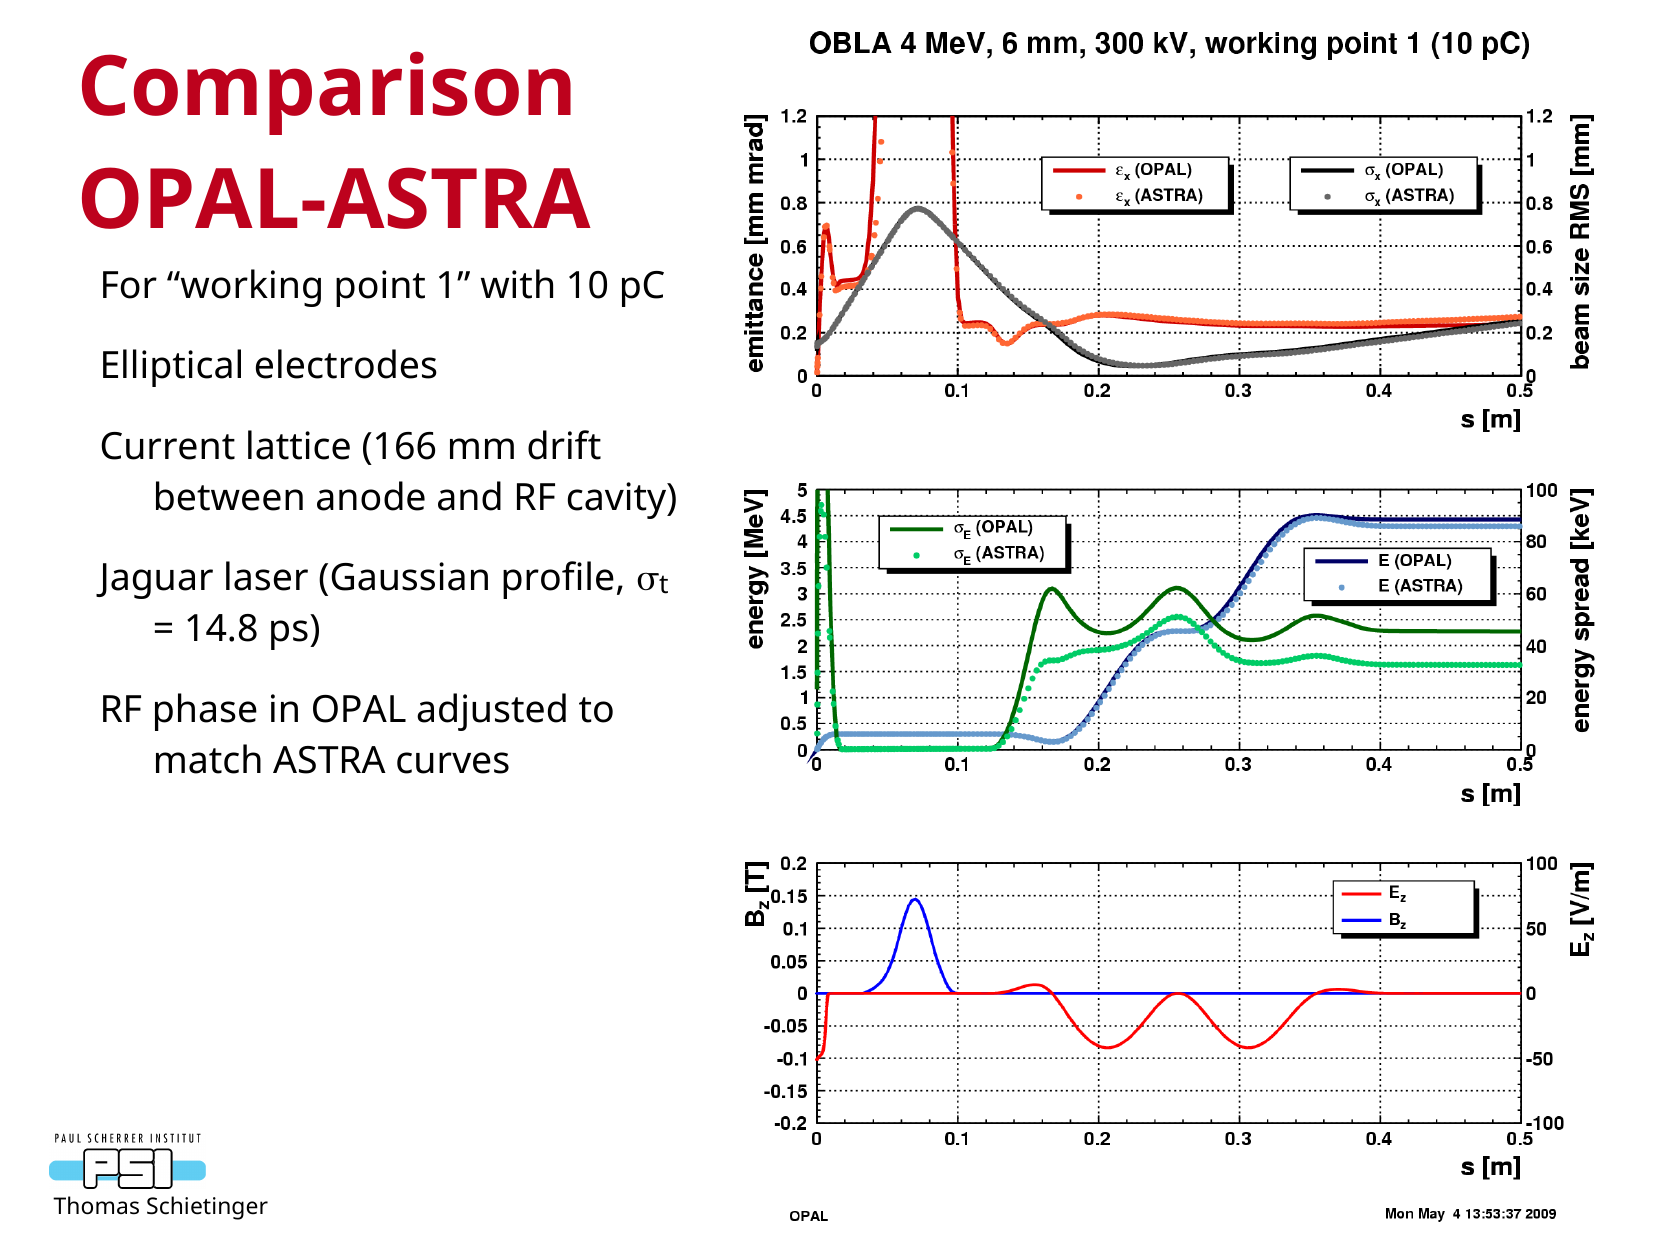

# Comparison OPAL-ASTRA
For “working point 1” with 10 pC
Elliptical electrodes
Current lattice (166 mm drift between anode and RF cavity)
Jaguar laser (Gaussian profile, t = 14.8 ps)
RF phase in OPAL adjusted to match ASTRA curves